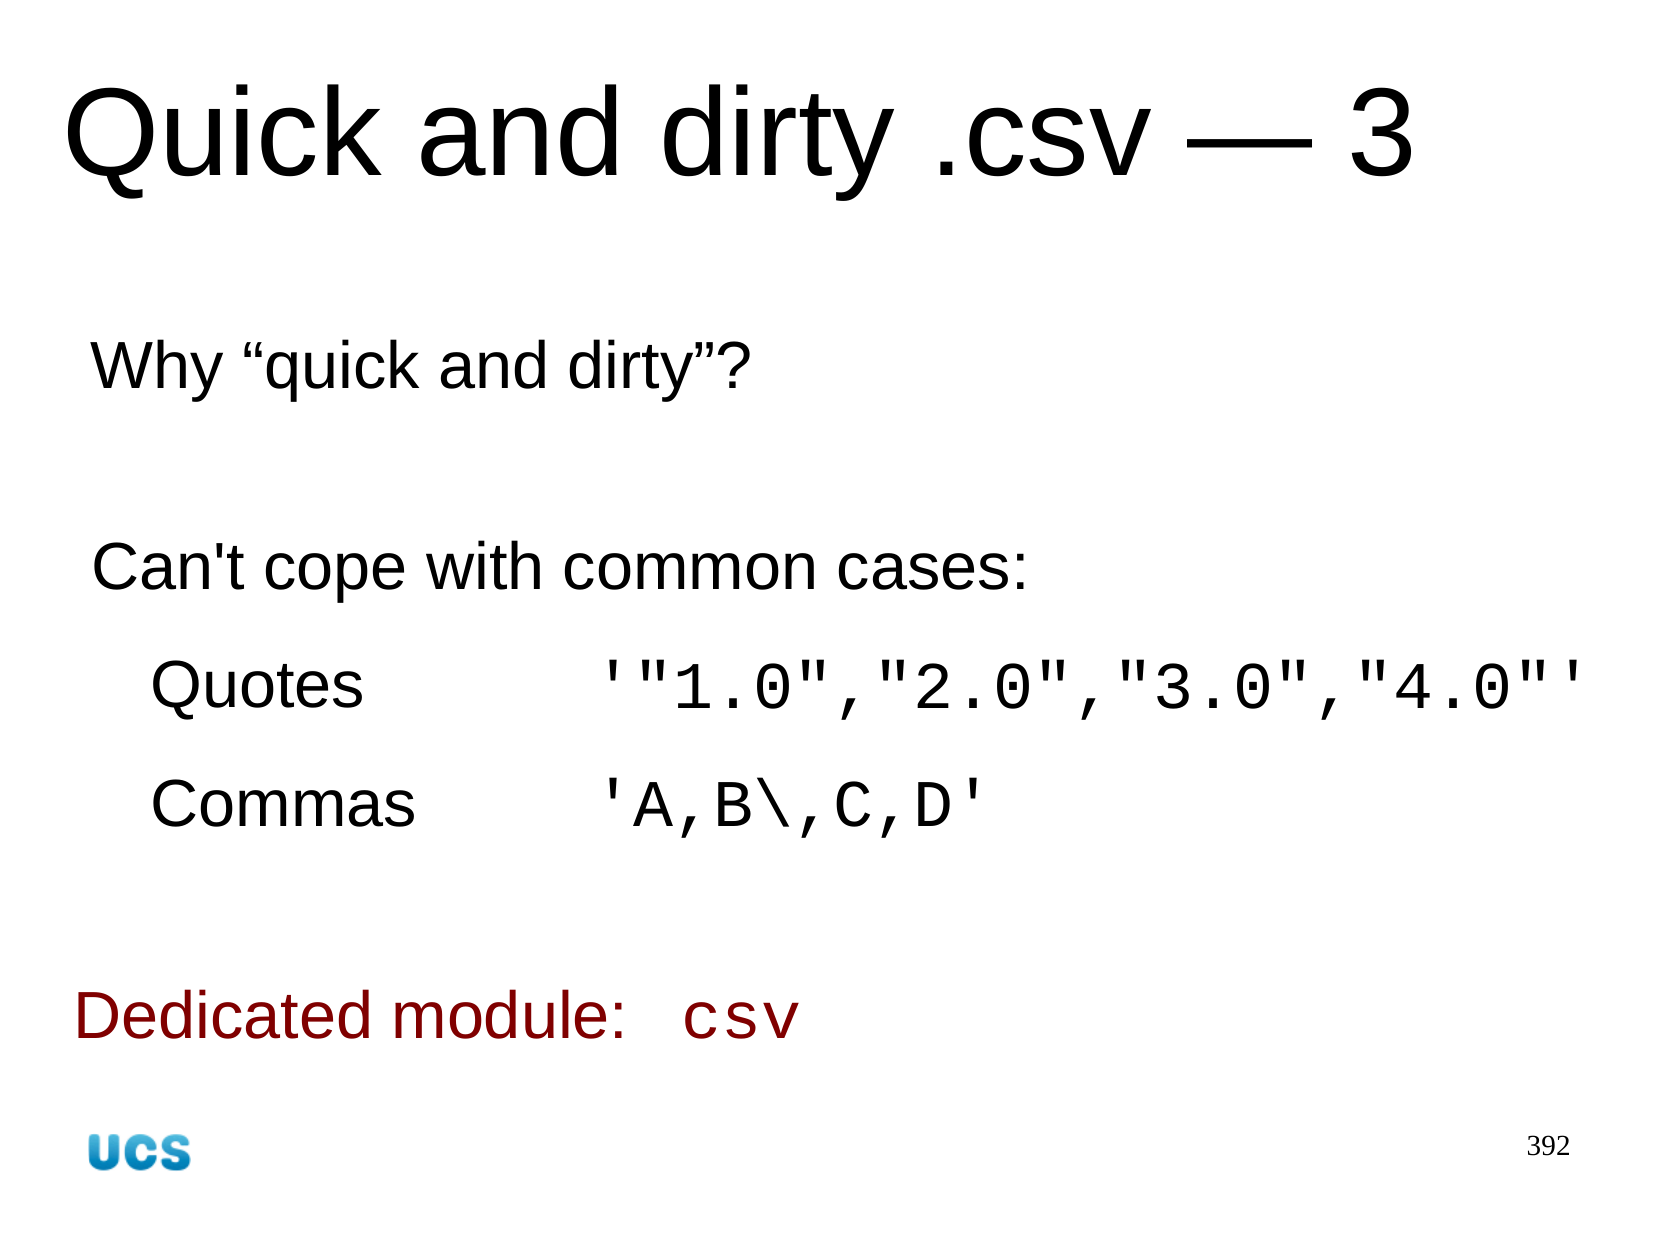

Quick and dirty .csv — 3
Why “quick and dirty”?
Can't cope with common cases:
Quotes
'"1.0","2.0","3.0","4.0"'
Commas
'A,B\,C,D'
Dedicated module:
csv
392